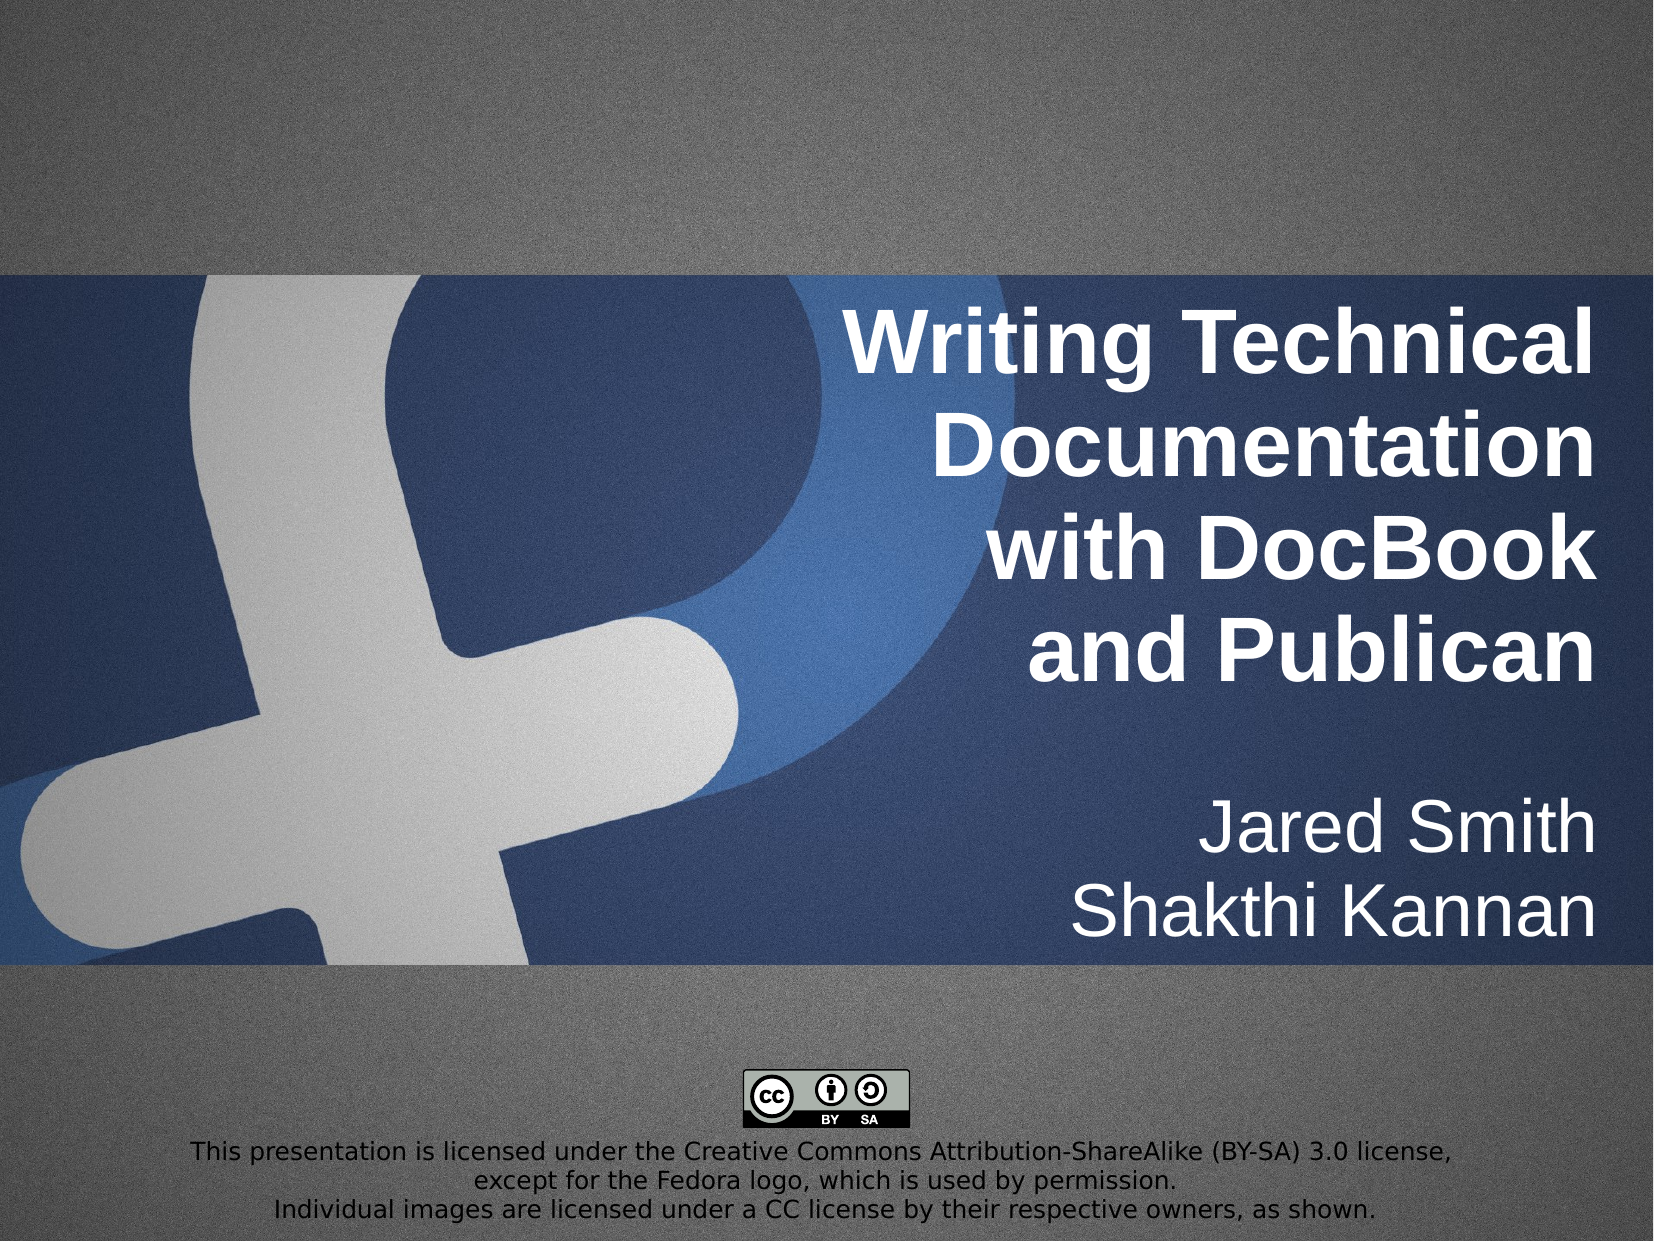

# Writing Technical Documentation with DocBook and Publican
Jared Smith
Shakthi Kannan
This presentation is licensed under the Creative Commons Attribution-ShareAlike (BY-SA) 3.0 license,
except for the Fedora logo, which is used by permission.
Individual images are licensed under a CC license by their respective owners, as shown.